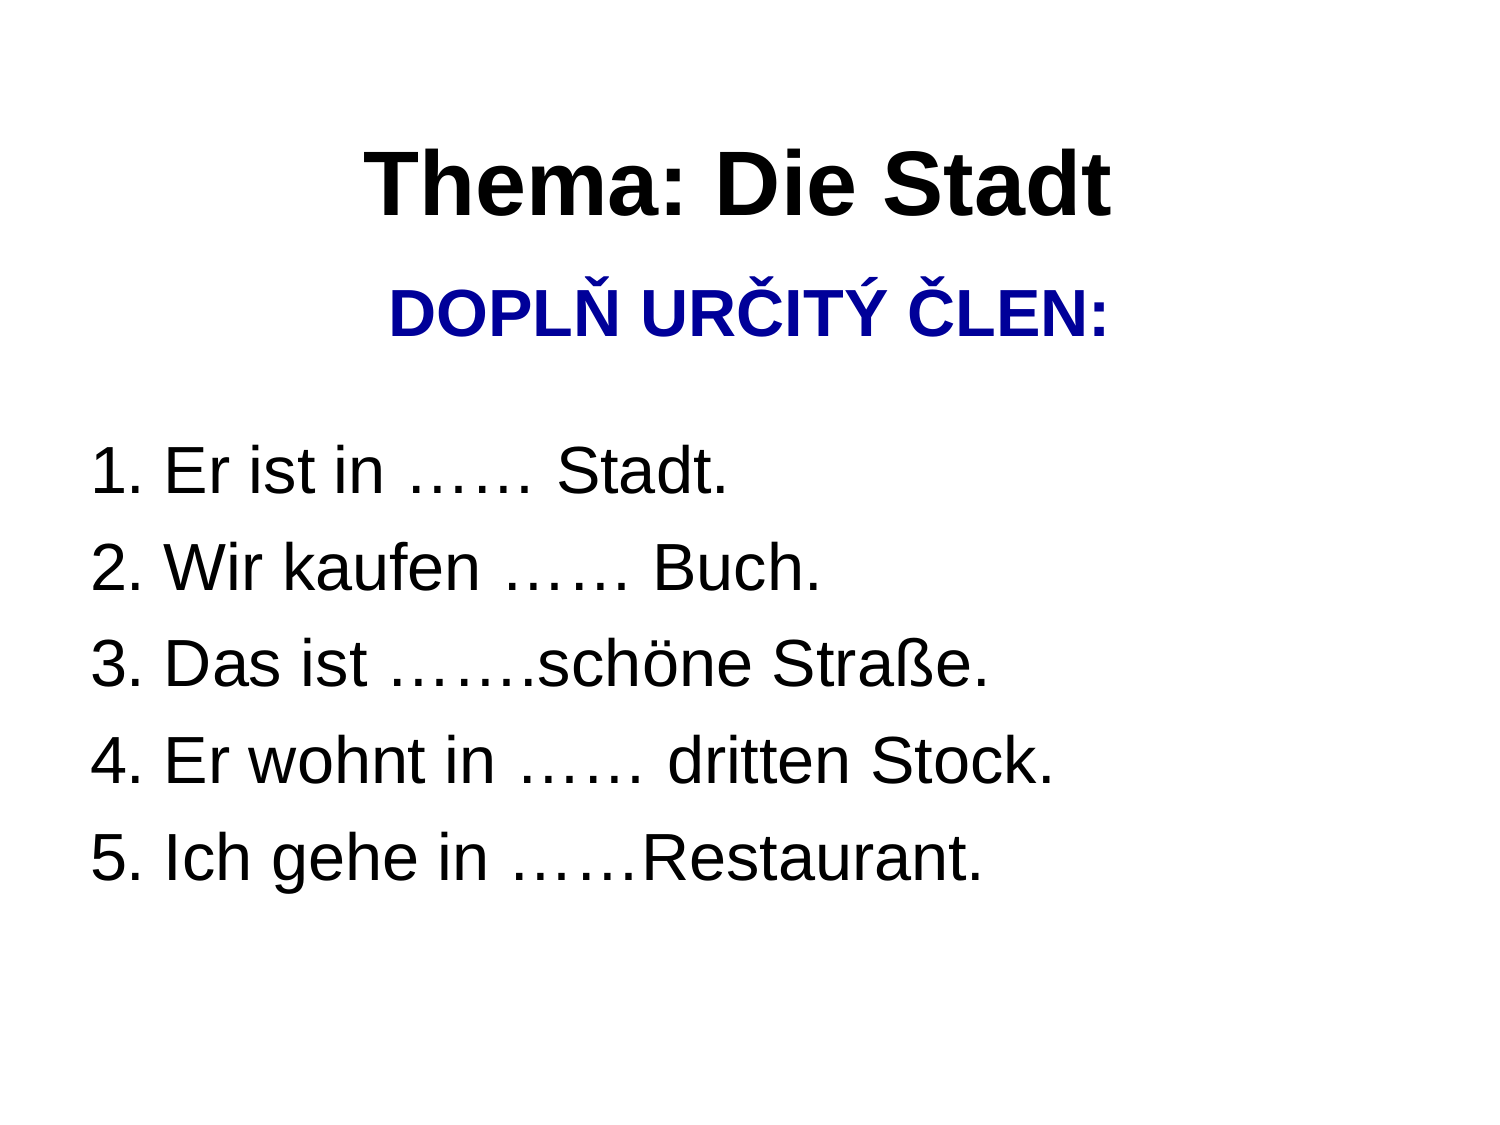

# Thema: Die Stadt
DOPLŇ URČITÝ ČLEN:
1. Er ist in …… Stadt.
2. Wir kaufen …… Buch.
3. Das ist …….schöne Straße.
4. Er wohnt in …… dritten Stock.
5. Ich gehe in ……Restaurant.